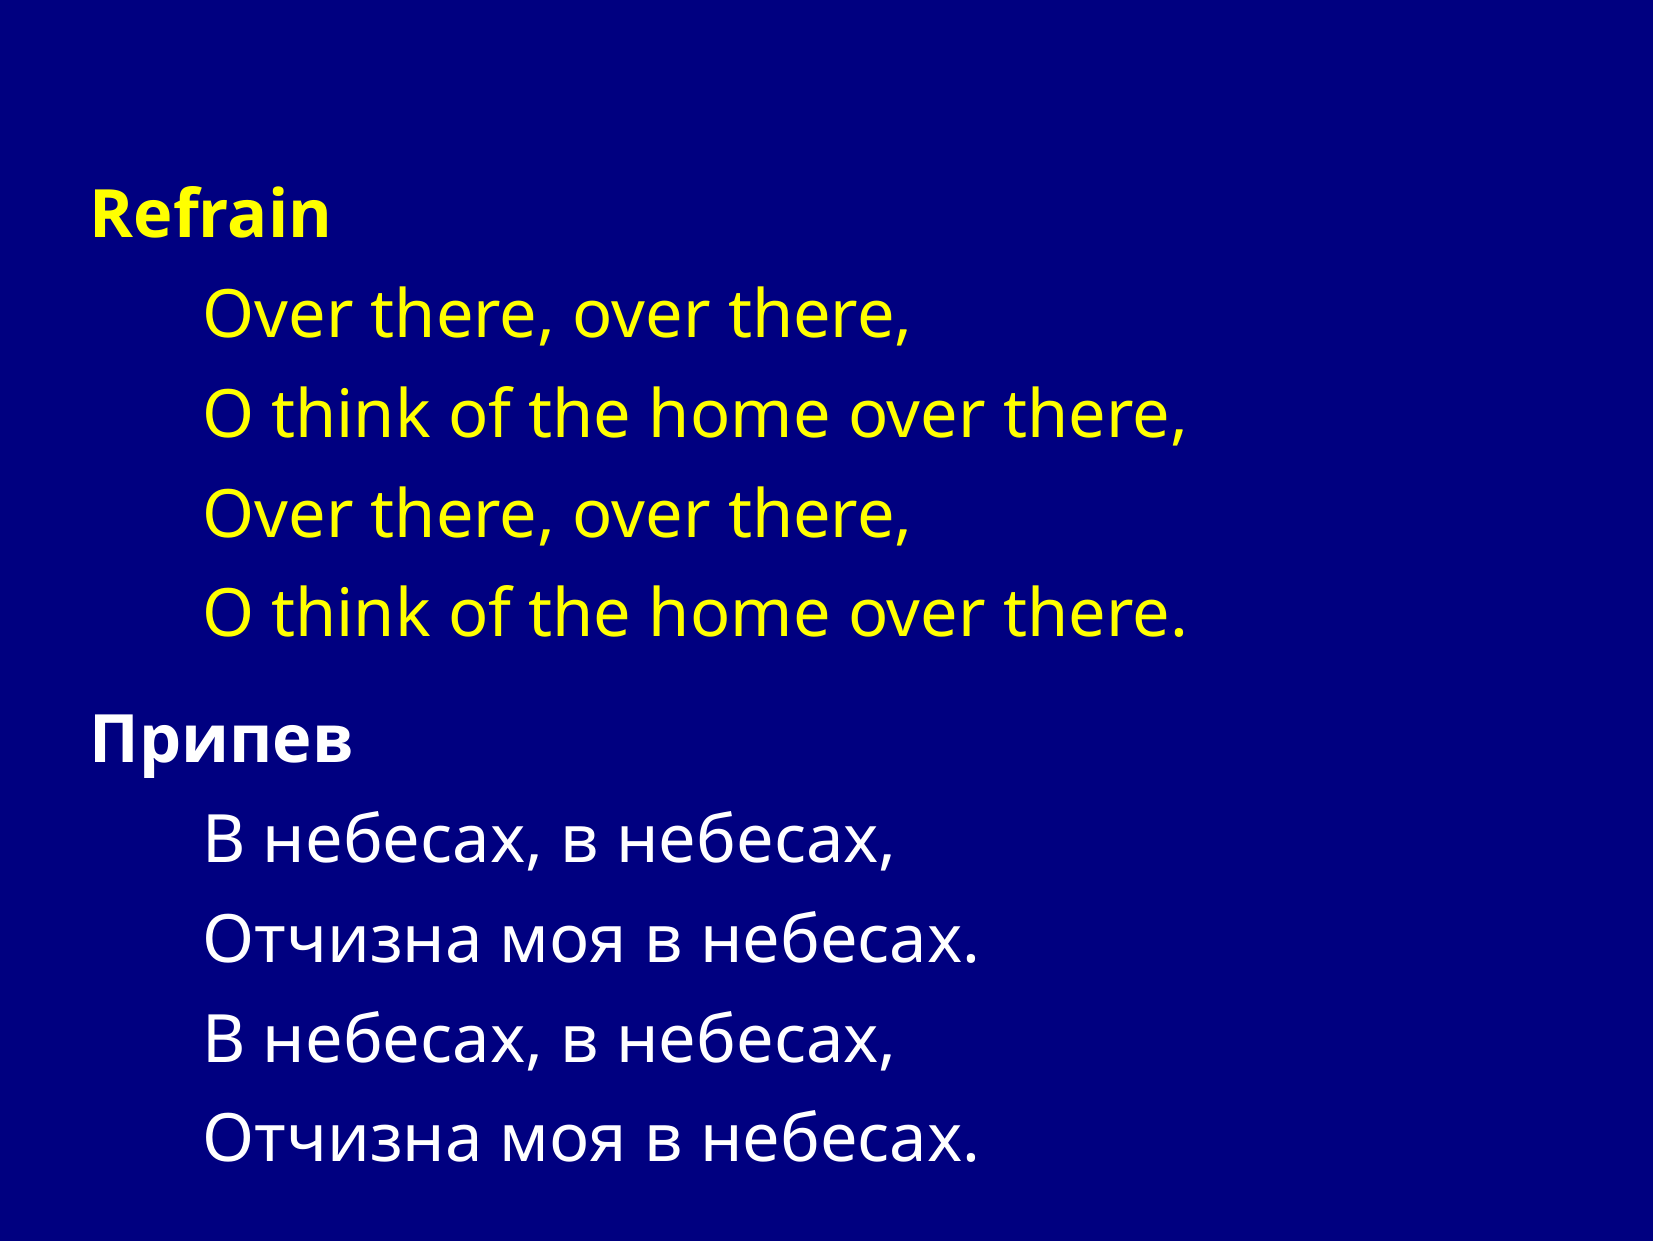

Refrain
	Over there, over there,
	O think of the home over there,
	Over there, over there,
	O think of the home over there.
Припев
	В небесах, в небесах,
	Отчизна моя в небесах.
	В небесах, в небесах,
	Отчизна моя в небесах.